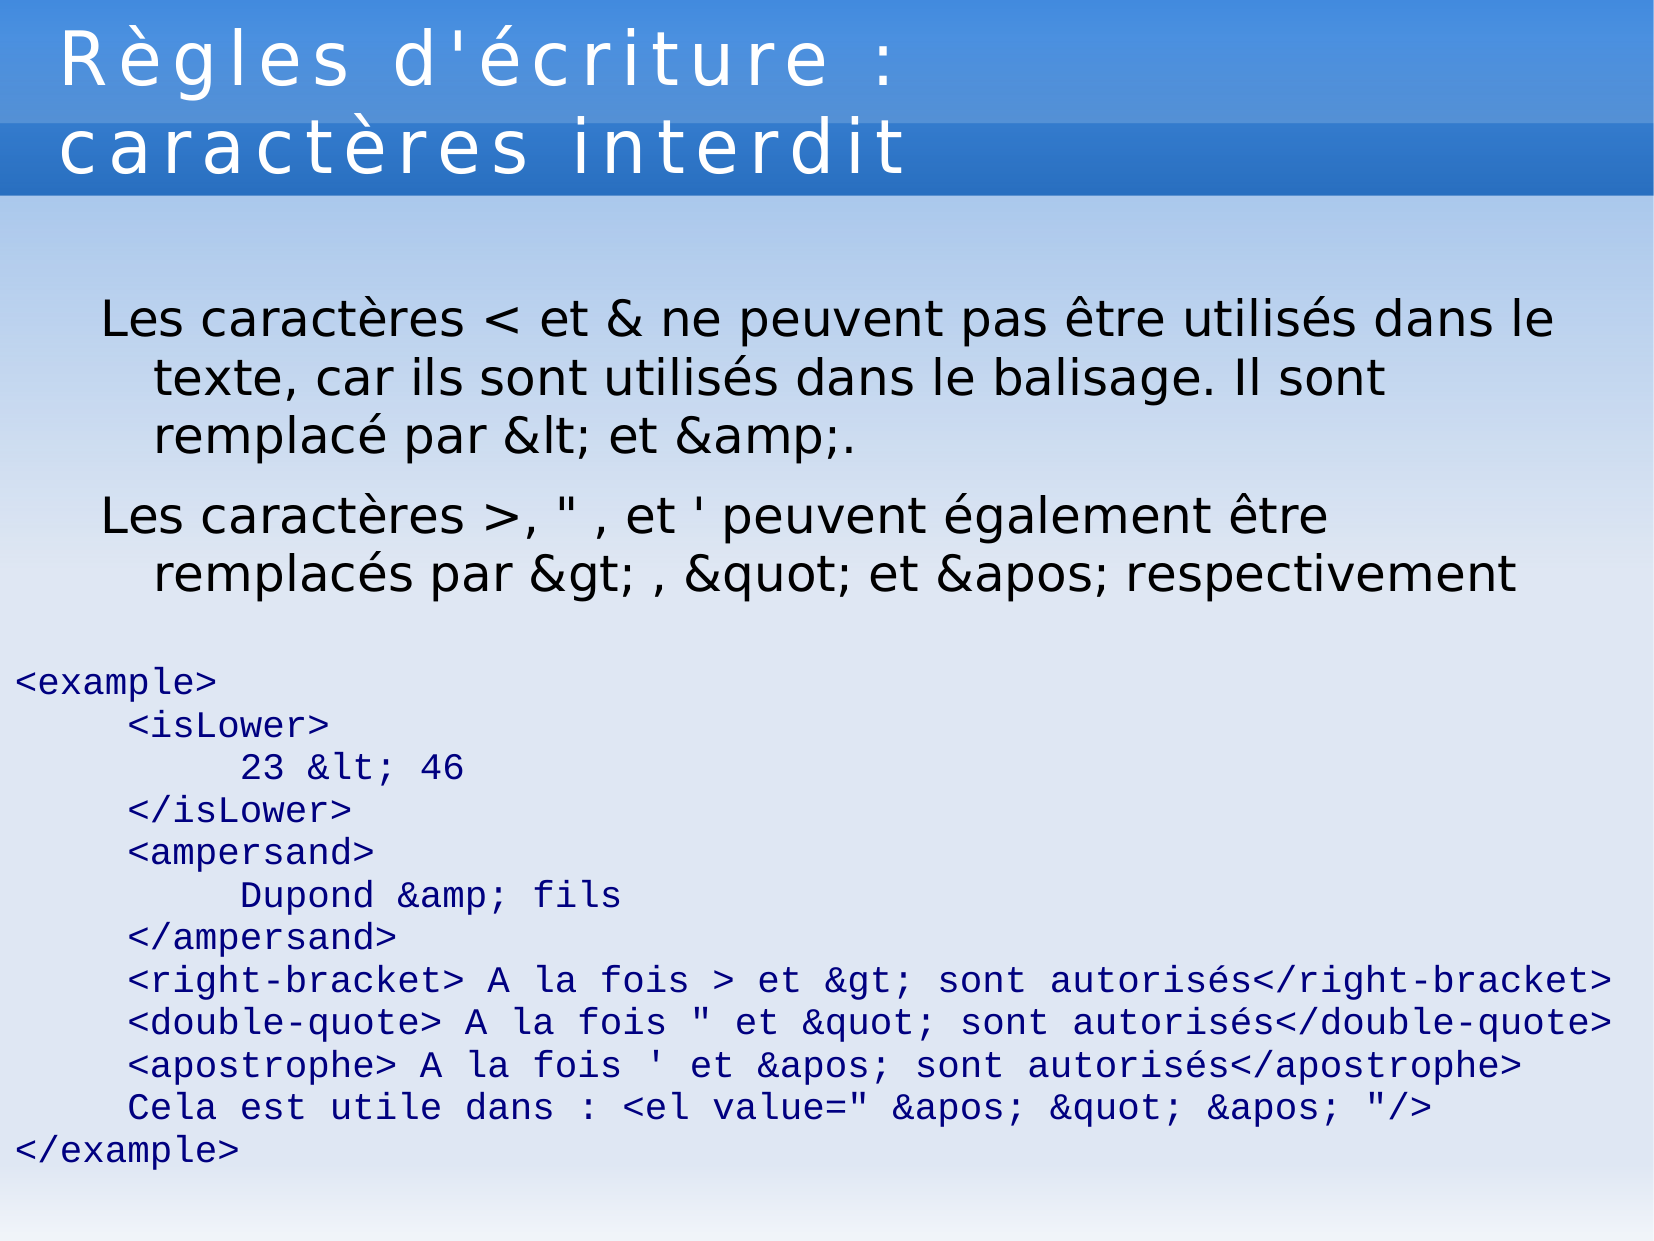

# Règles d'écriture : caractères interdit
Les caractères < et & ne peuvent pas être utilisés dans le texte, car ils sont utilisés dans le balisage. Il sont remplacé par &lt; et &amp;.
Les caractères >, " , et ' peuvent également être remplacés par &gt; , &quot; et &apos; respectivement
<example>
 <isLower>
 23 &lt; 46
 </isLower>
 <ampersand>
 Dupond &amp; fils
 </ampersand>
 <right-bracket> A la fois > et &gt; sont autorisés</right-bracket>
 <double-quote> A la fois " et &quot; sont autorisés</double-quote>
 <apostrophe> A la fois ' et &apos; sont autorisés</apostrophe>
 Cela est utile dans : <el value=" &apos; &quot; &apos; "/>
</example>